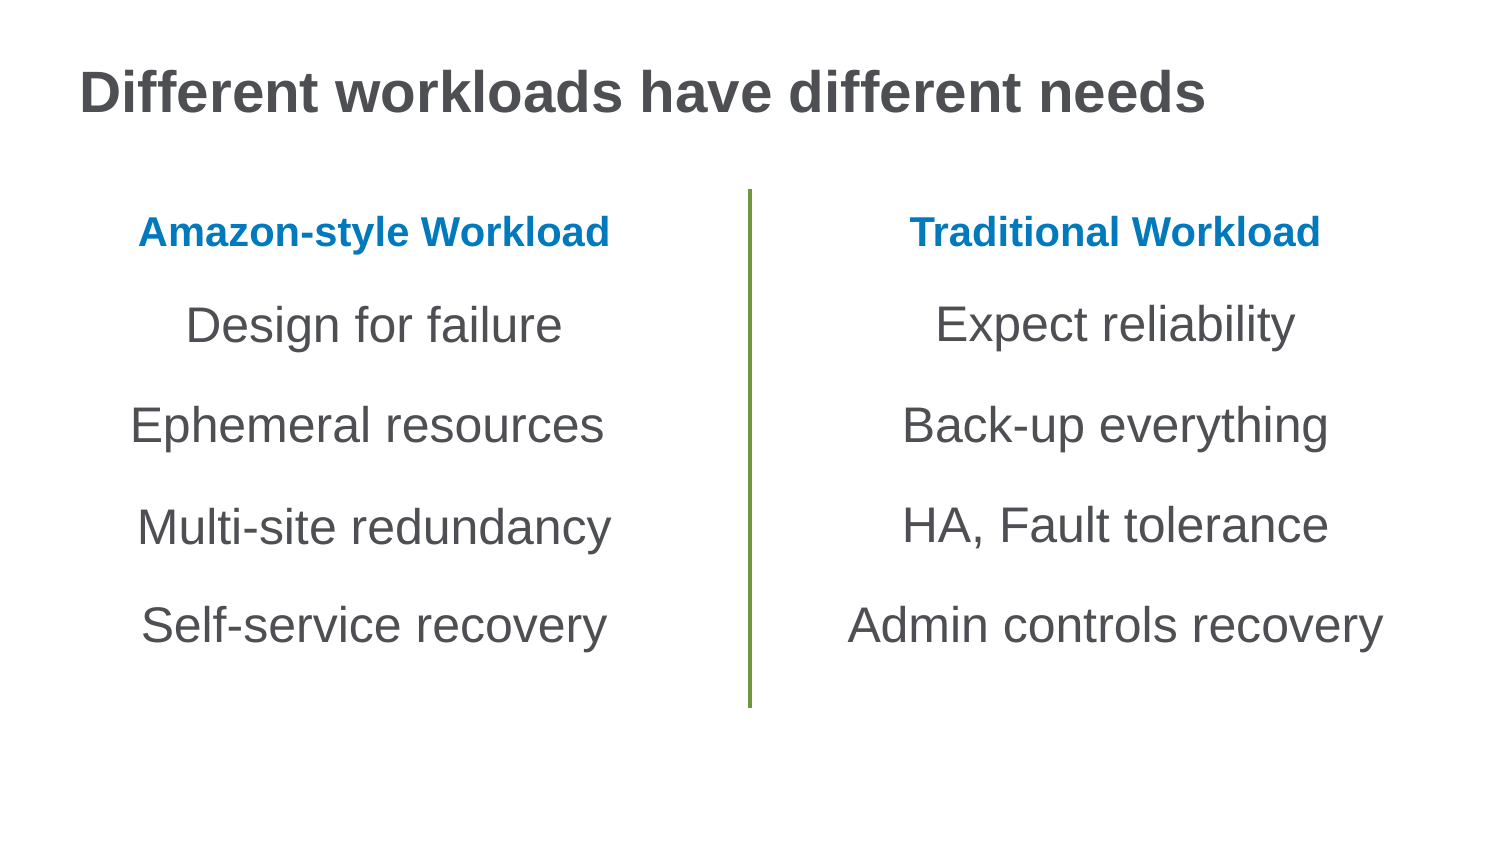

# Different workloads have different needs
Amazon-style Workload
Traditional Workload
Expect reliability
Design for failure
Ephemeral resources
Back-up everything
HA, Fault tolerance
Multi-site redundancy
Self-service recovery
Admin controls recovery